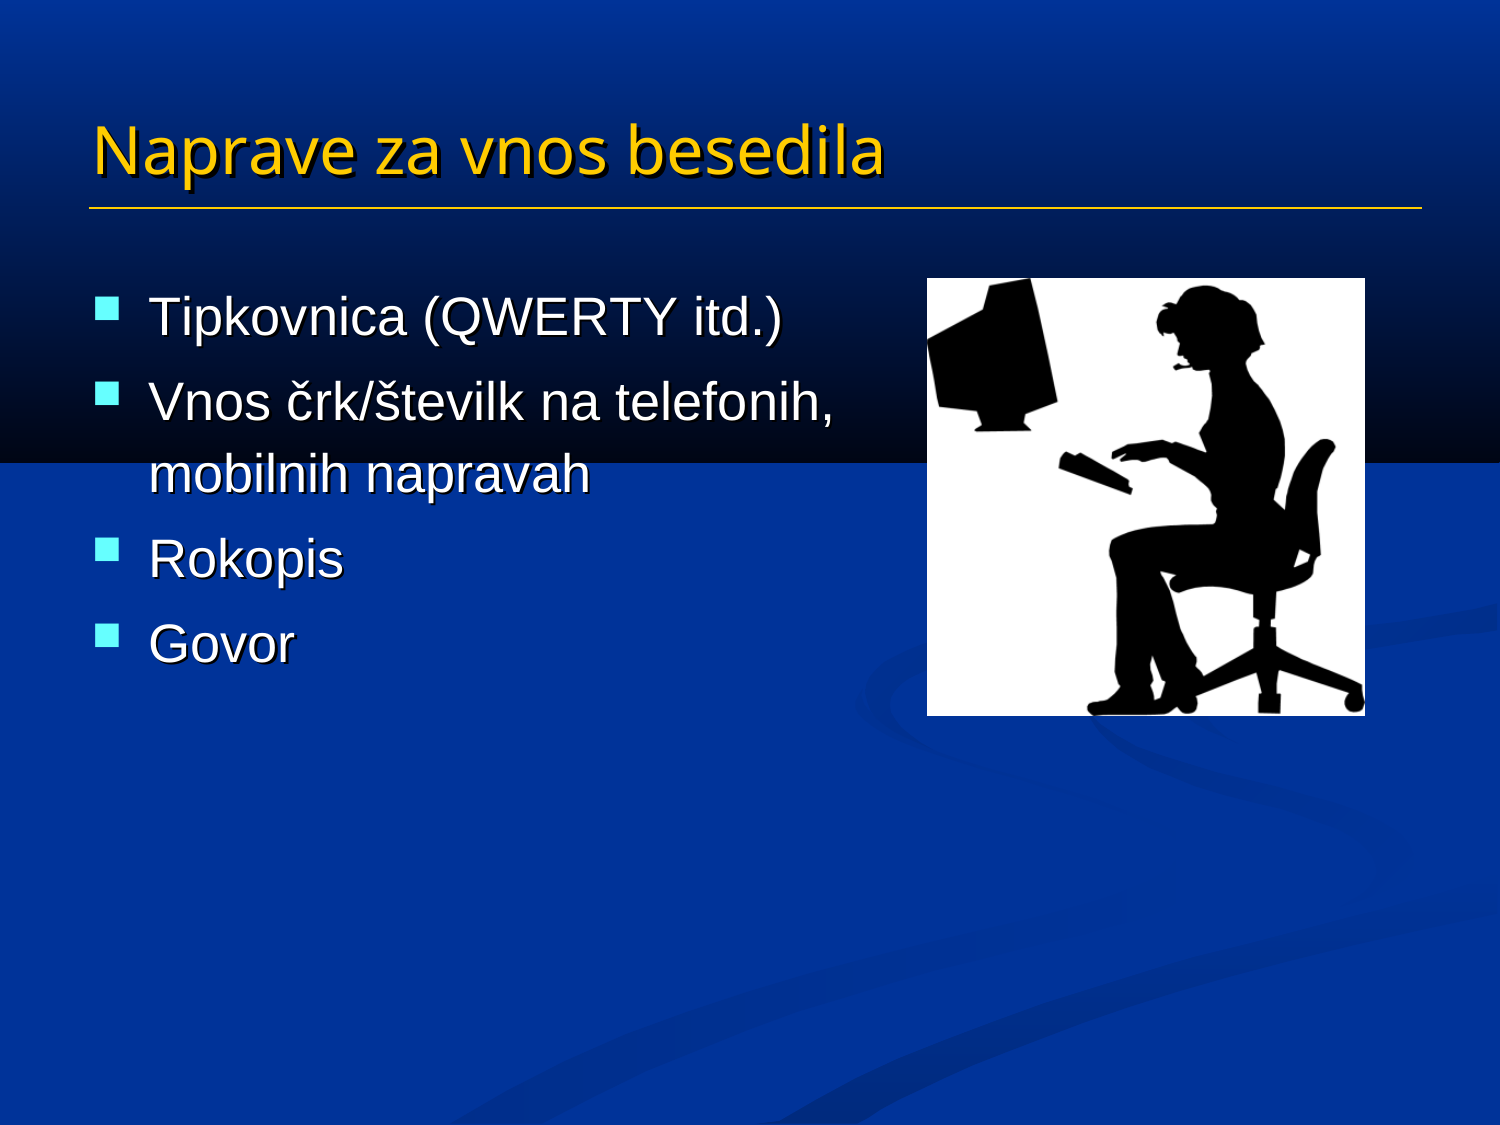

Naprave za vnos besedila
# Tipkovnica (QWERTY itd.)
Vnos črk/številk na telefonih, mobilnih napravah
Rokopis
Govor